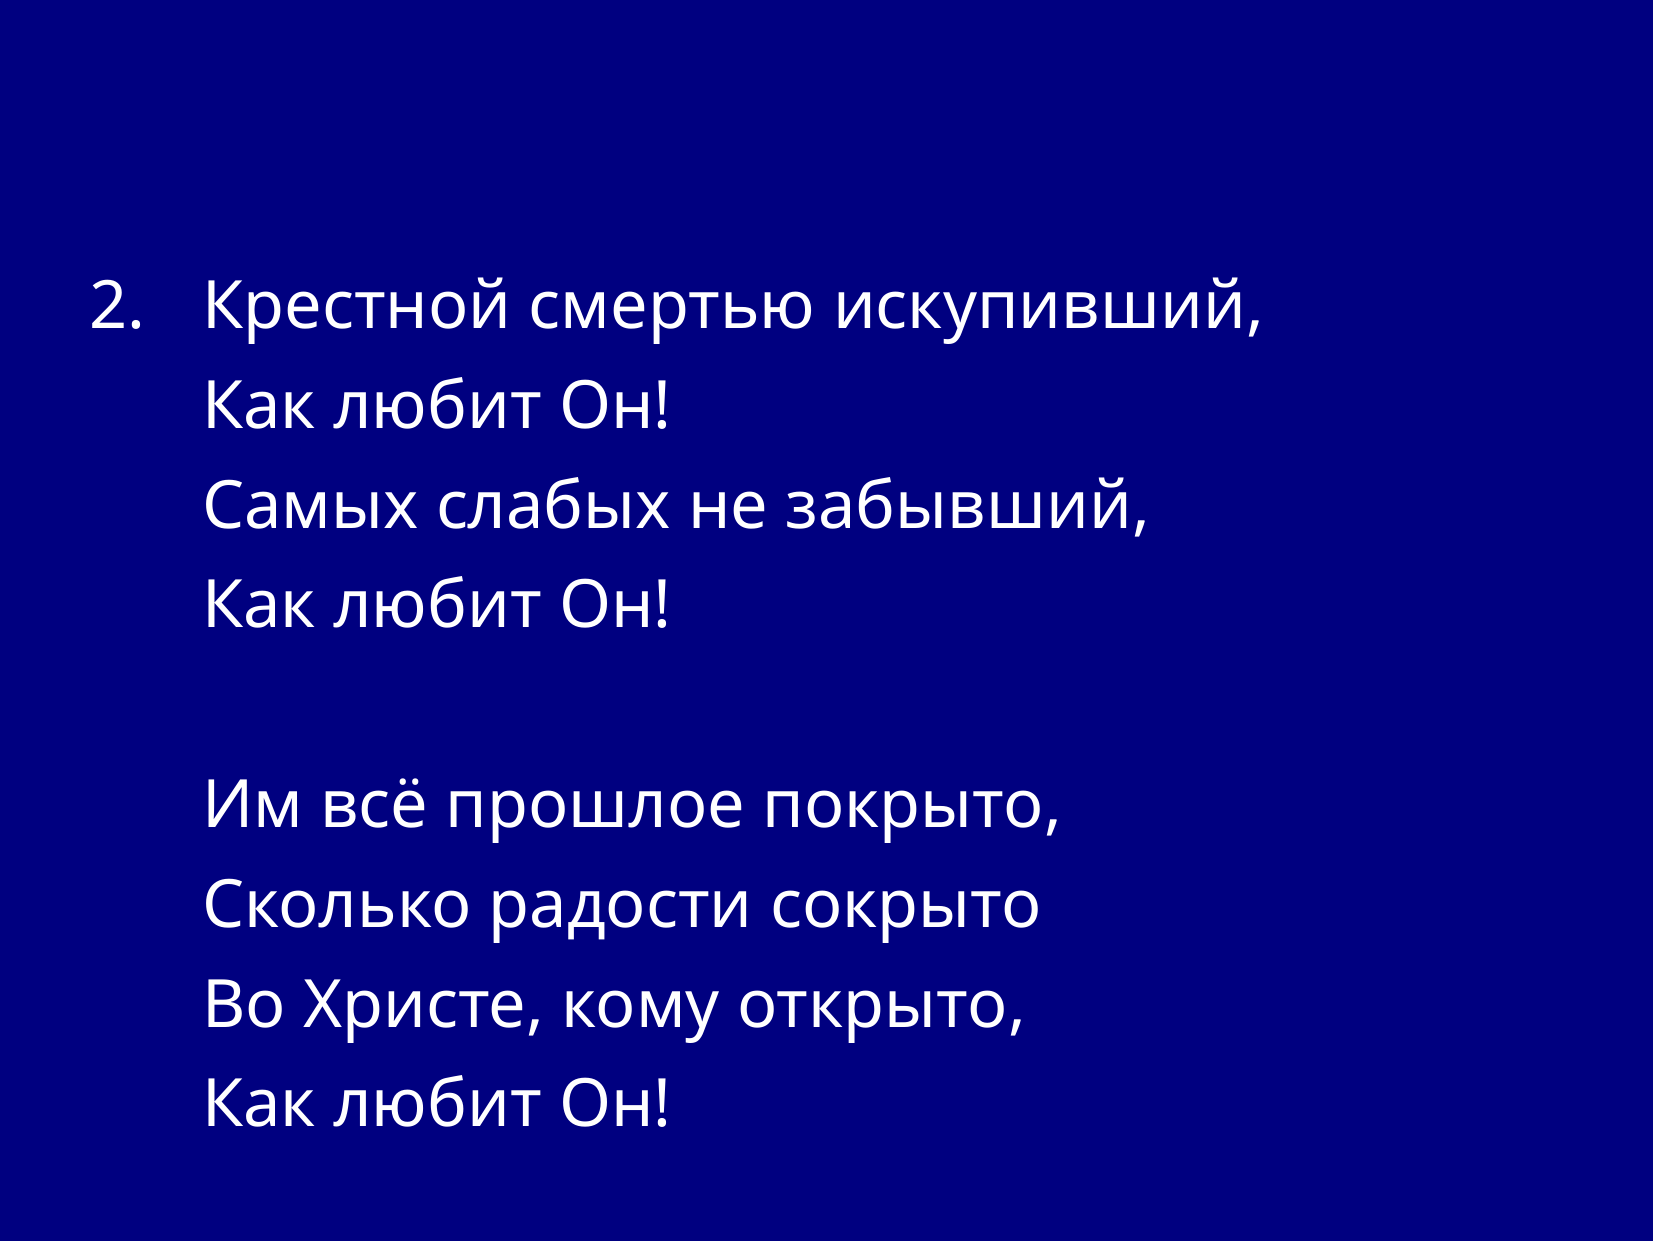

2.	Крестной смертью искупивший,
	Как любит Он!
	Самых слабых не забывший,
	Как любит Он!
	Им всё прошлое покрыто,
	Сколько радости сокрыто
	Во Христе, кому открыто,
	Как любит Он!